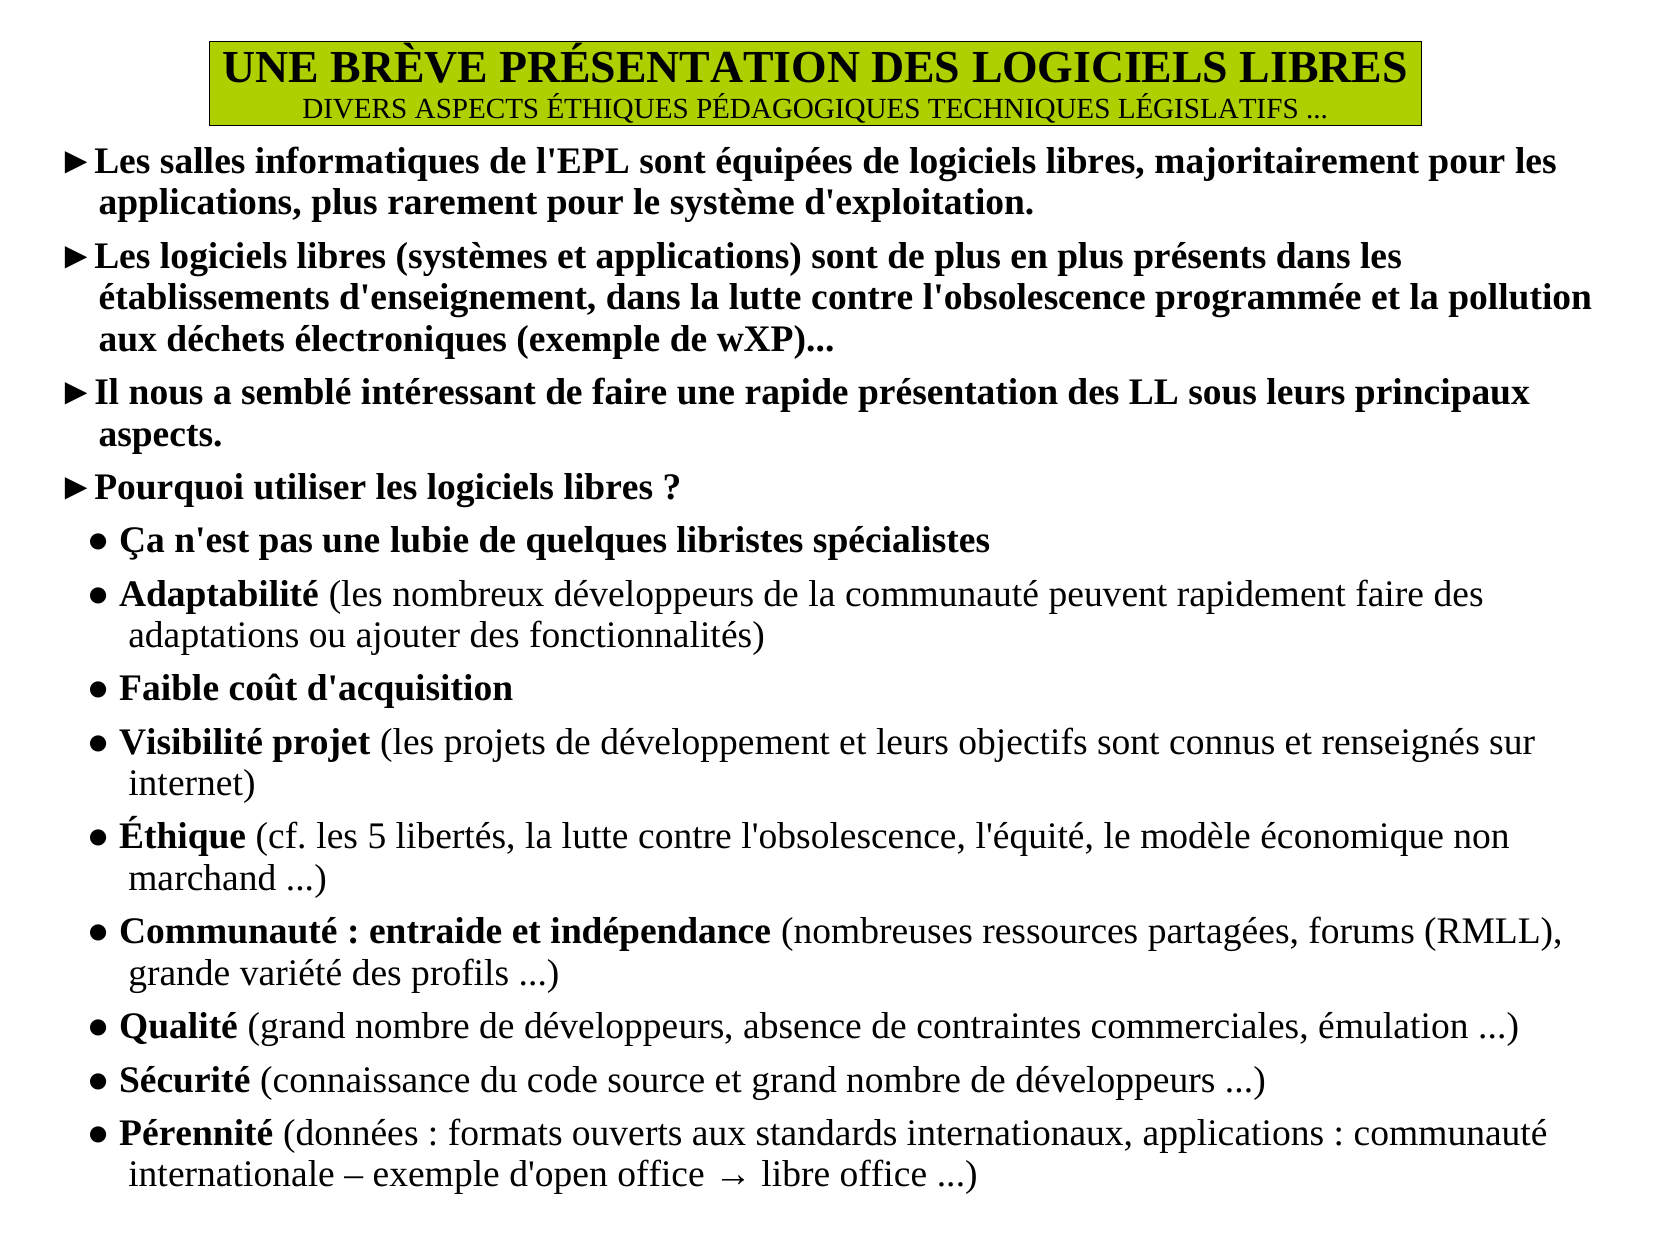

UNE BRÈVE PRÉSENTATION DES LOGICIELS LIBRES
DIVERS ASPECTS ÉTHIQUES PÉDAGOGIQUES TECHNIQUES LÉGISLATIFS ...
►Les salles informatiques de l'EPL sont équipées de logiciels libres, majoritairement pour les applications, plus rarement pour le système d'exploitation.
►Les logiciels libres (systèmes et applications) sont de plus en plus présents dans les établissements d'enseignement, dans la lutte contre l'obsolescence programmée et la pollution aux déchets électroniques (exemple de wXP)...
►Il nous a semblé intéressant de faire une rapide présentation des LL sous leurs principaux aspects.
►Pourquoi utiliser les logiciels libres ?
● Ça n'est pas une lubie de quelques libristes spécialistes
● Adaptabilité (les nombreux développeurs de la communauté peuvent rapidement faire des adaptations ou ajouter des fonctionnalités)
● Faible coût d'acquisition
● Visibilité projet (les projets de développement et leurs objectifs sont connus et renseignés sur internet)
● Éthique (cf. les 5 libertés, la lutte contre l'obsolescence, l'équité, le modèle économique non marchand ...)
● Communauté : entraide et indépendance (nombreuses ressources partagées, forums (RMLL), grande variété des profils ...)
● Qualité (grand nombre de développeurs, absence de contraintes commerciales, émulation ...)
● Sécurité (connaissance du code source et grand nombre de développeurs ...)
● Pérennité (données : formats ouverts aux standards internationaux, applications : communauté internationale – exemple d'open office → libre office ...)